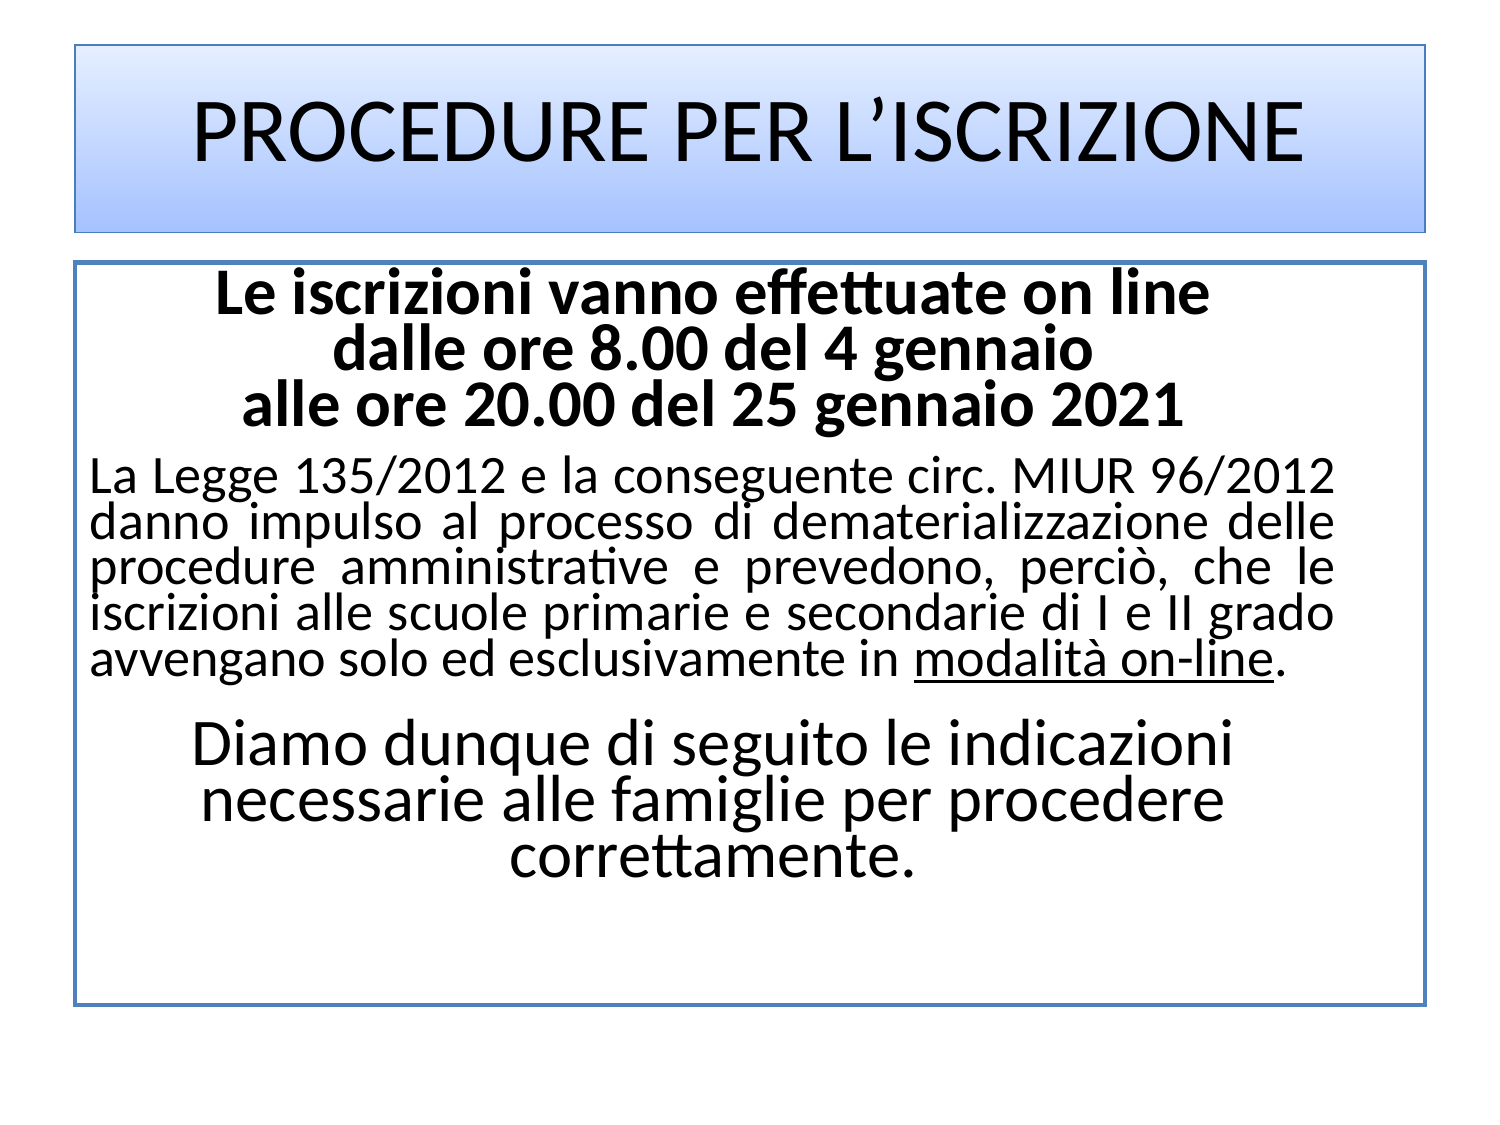

PROCEDURE PER L’ISCRIZIONE
Le iscrizioni vanno effettuate on line
dalle ore 8.00 del 4 gennaio
alle ore 20.00 del 25 gennaio 2021
La Legge 135/2012 e la conseguente circ. MIUR 96/2012 danno impulso al processo di dematerializzazione delle procedure amministrative e prevedono, perciò, che le iscrizioni alle scuole primarie e secondarie di I e II grado avvengano solo ed esclusivamente in modalità on-line.
Diamo dunque di seguito le indicazioni necessarie alle famiglie per procedere correttamente.